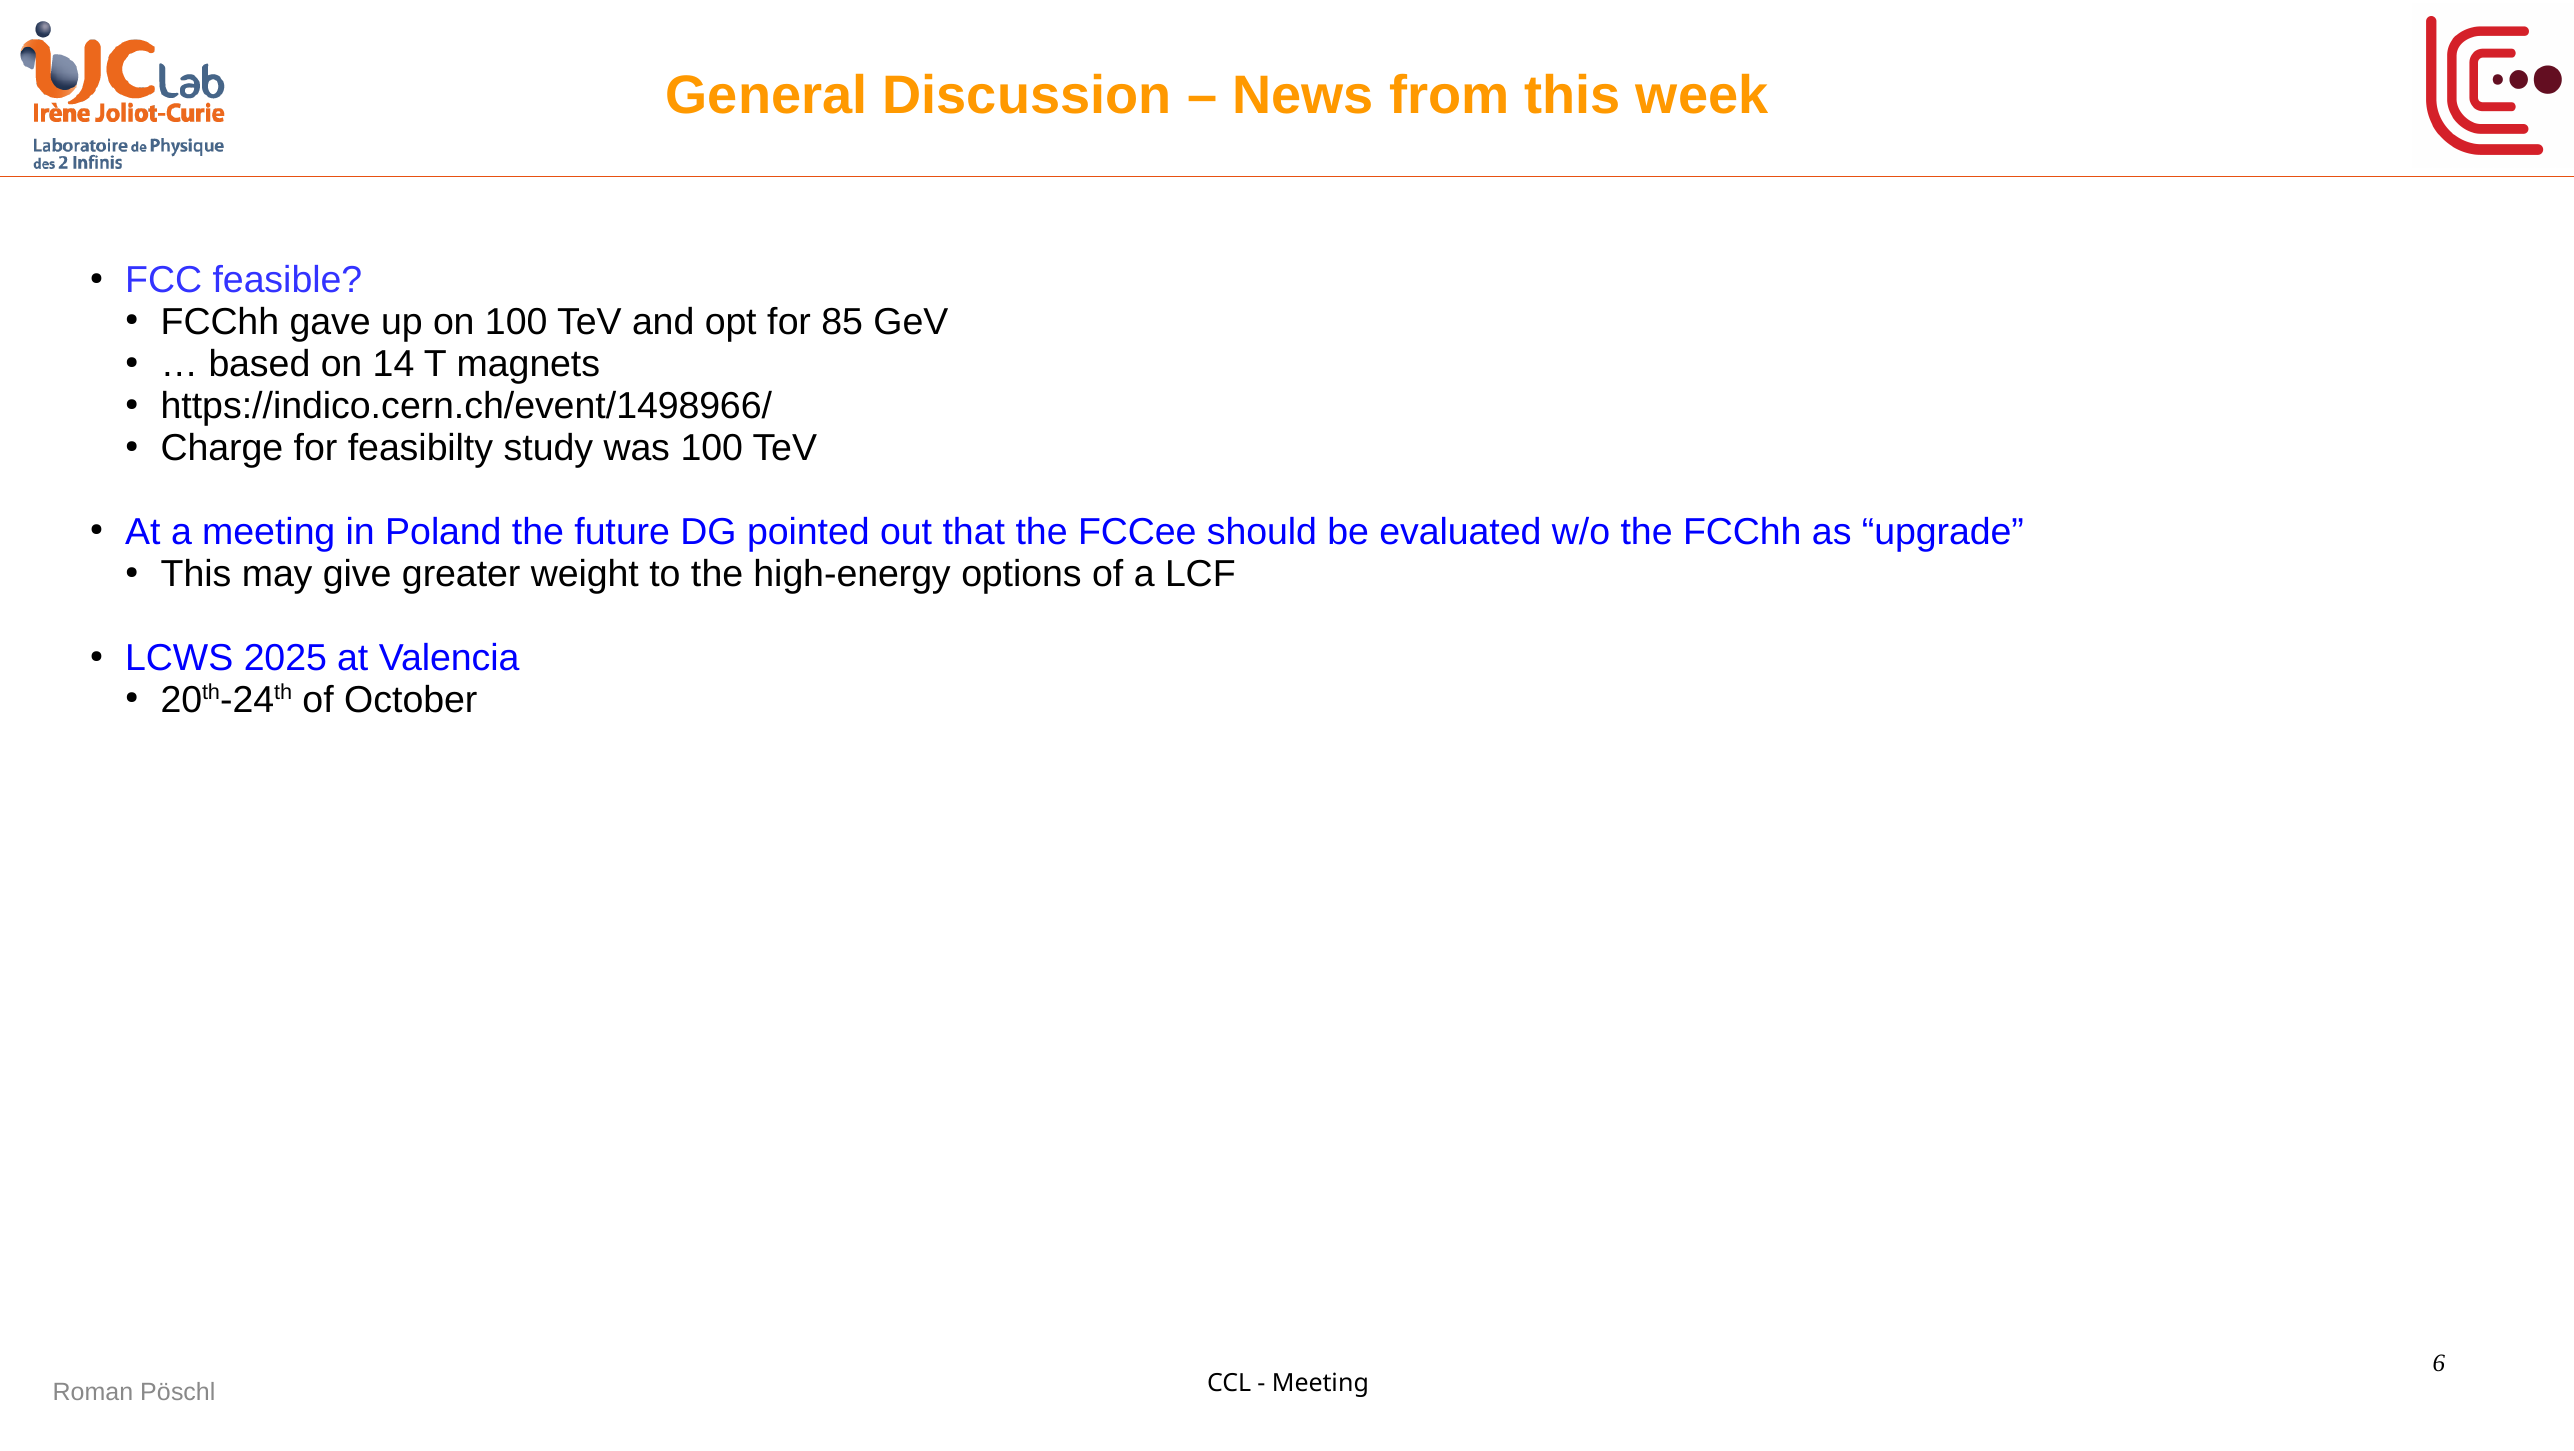

# General Discussion – News from this week
FCC feasible?
FCChh gave up on 100 TeV and opt for 85 GeV
… based on 14 T magnets
https://indico.cern.ch/event/1498966/
Charge for feasibilty study was 100 TeV
At a meeting in Poland the future DG pointed out that the FCCee should be evaluated w/o the FCChh as “upgrade”
This may give greater weight to the high-energy options of a LCF
LCWS 2025 at Valencia
20th-24th of October
6